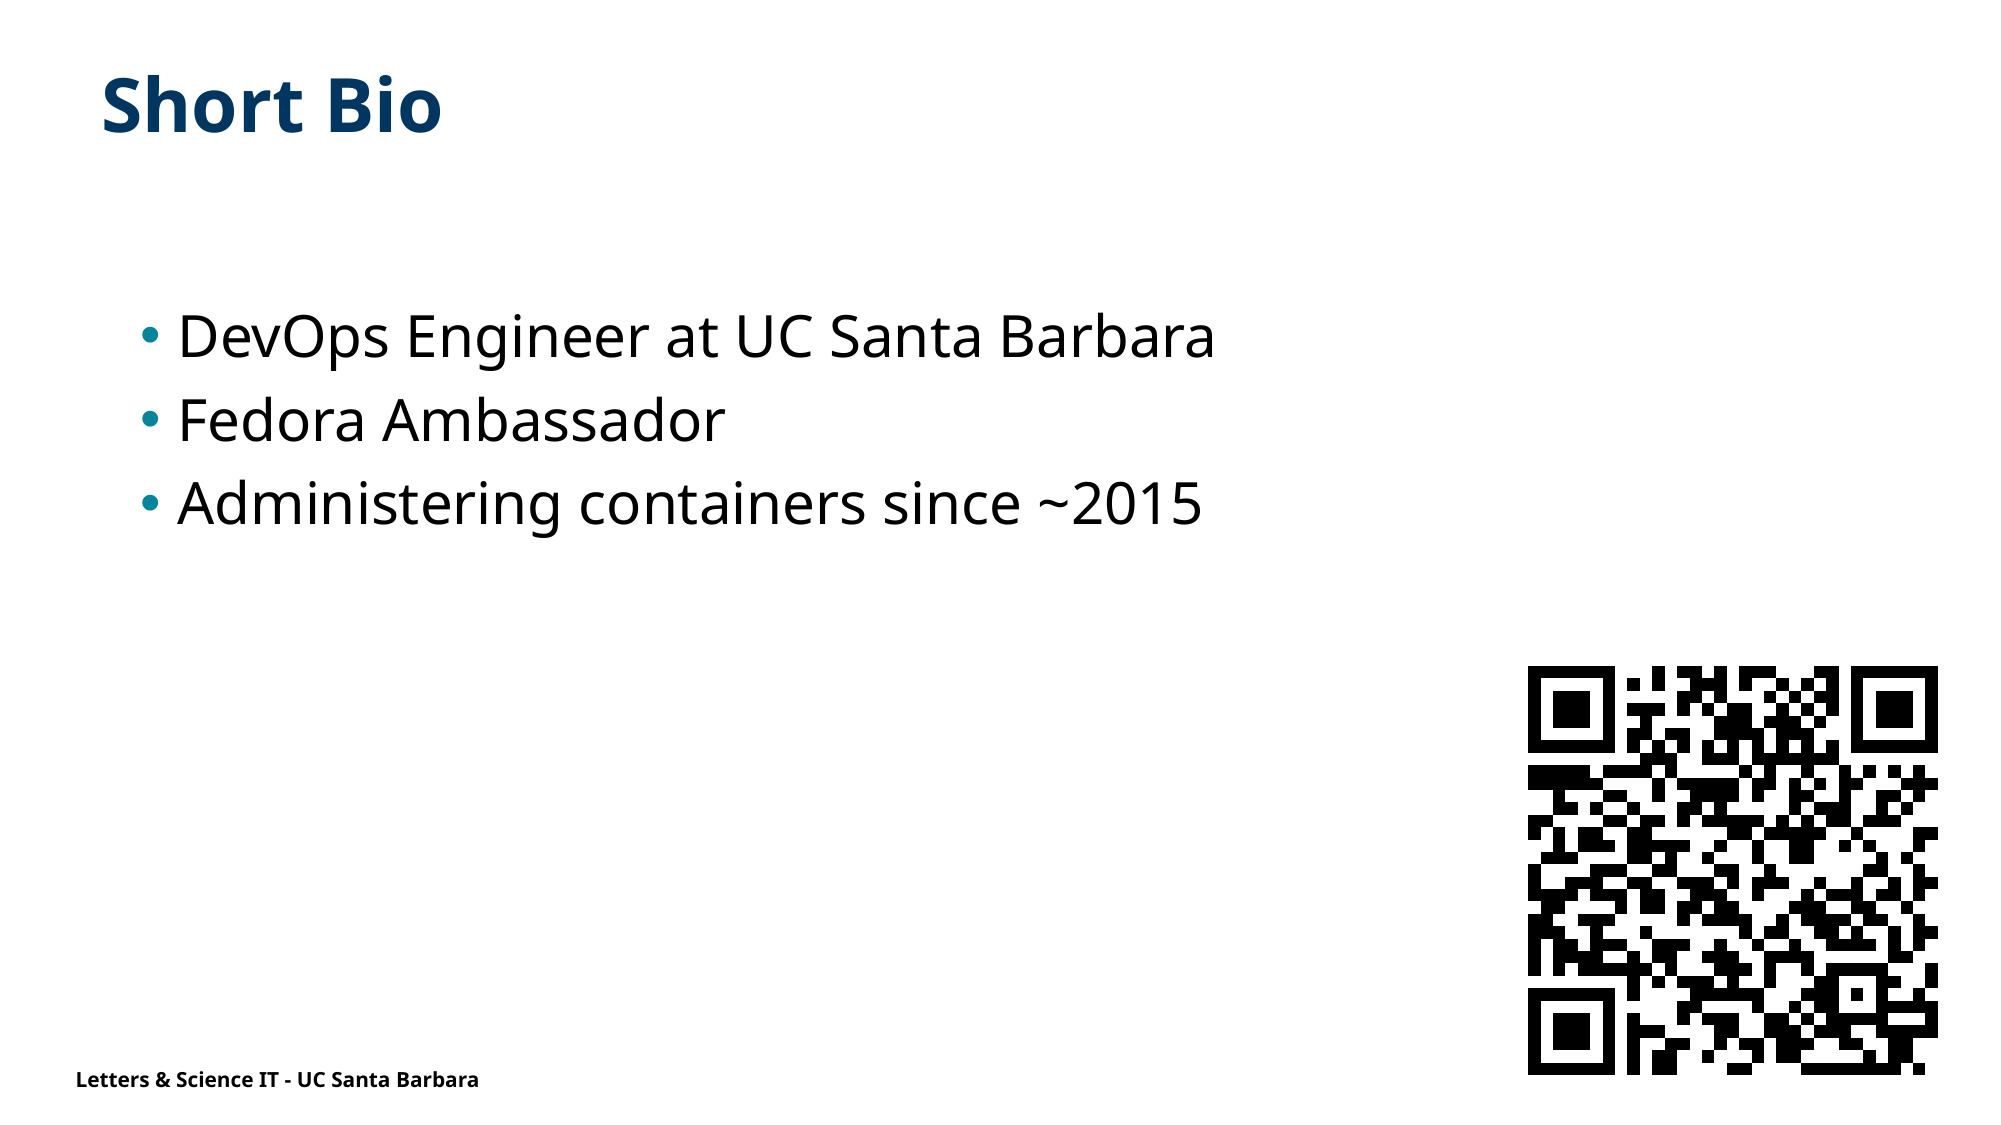

# Short Bio
DevOps Engineer at UC Santa Barbara
Fedora Ambassador
Administering containers since ~2015